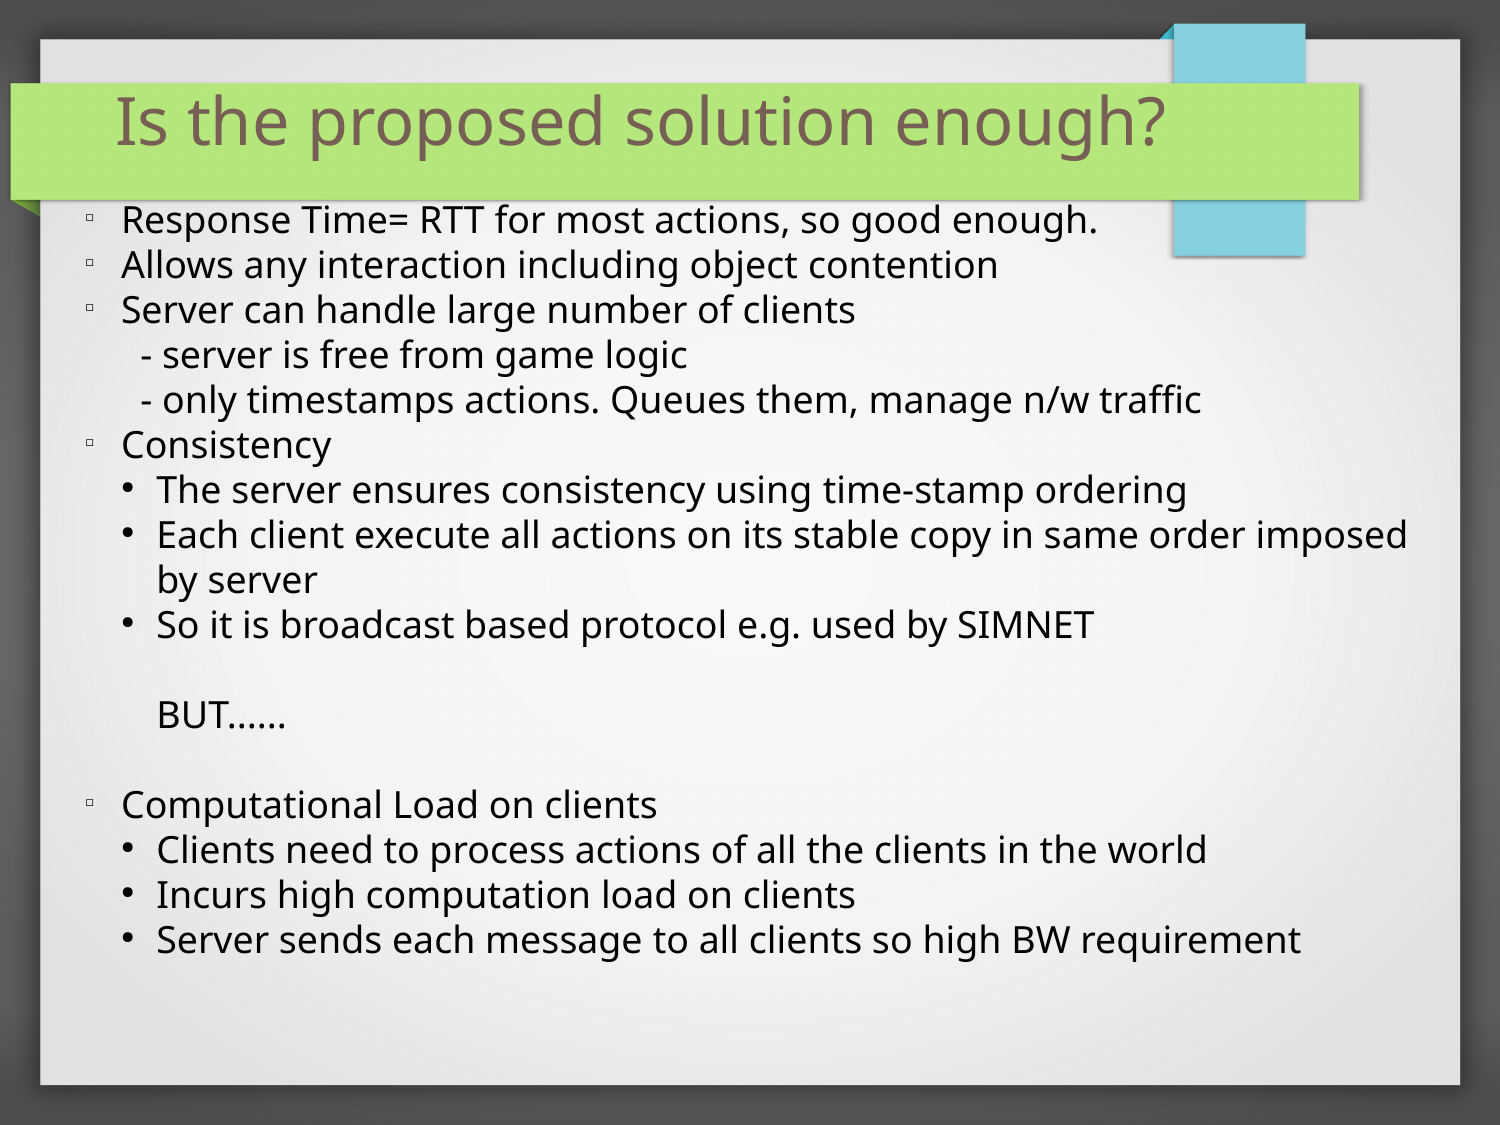

Is the proposed solution enough?
Response Time= RTT for most actions, so good enough.
Allows any interaction including object contention
Server can handle large number of clients
 - server is free from game logic
 - only timestamps actions. Queues them, manage n/w traffic
Consistency
The server ensures consistency using time-stamp ordering
Each client execute all actions on its stable copy in same order imposed by server
So it is broadcast based protocol e.g. used by SIMNET
BUT......
Computational Load on clients
Clients need to process actions of all the clients in the world
Incurs high computation load on clients
Server sends each message to all clients so high BW requirement